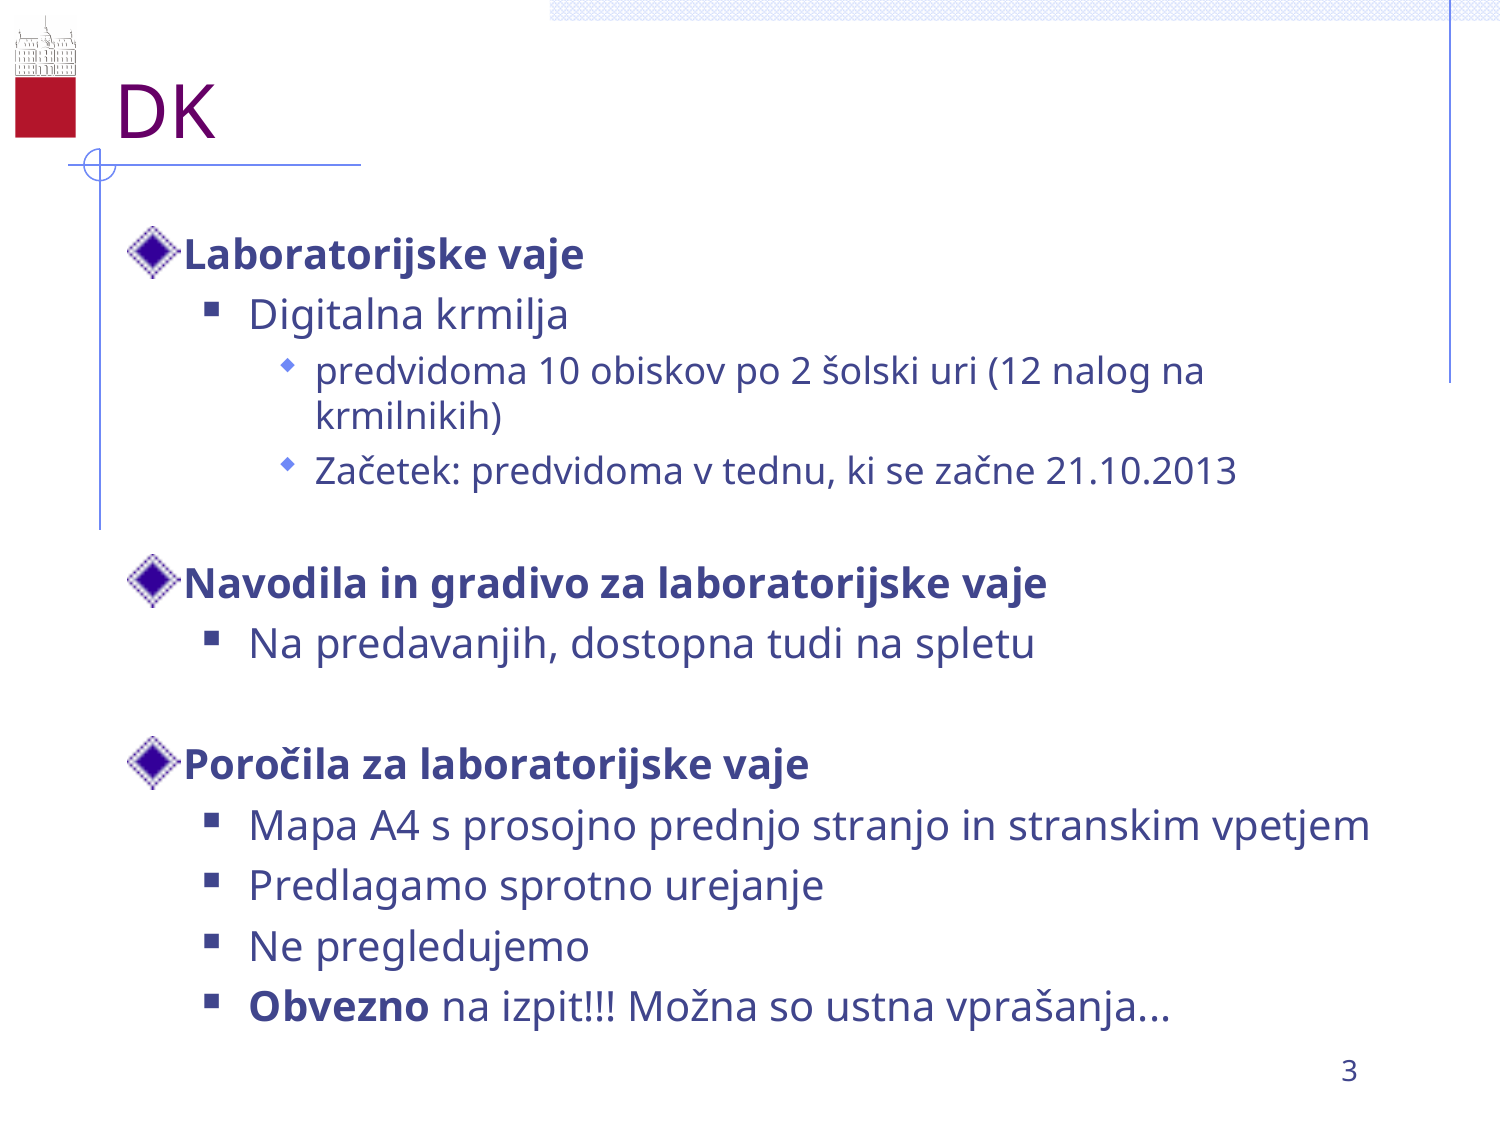

DK
# Laboratorijske vaje
Digitalna krmilja
predvidoma 10 obiskov po 2 šolski uri (12 nalog na krmilnikih)
Začetek: predvidoma v tednu, ki se začne 21.10.2013
Navodila in gradivo za laboratorijske vaje
Na predavanjih, dostopna tudi na spletu
Poročila za laboratorijske vaje
Mapa A4 s prosojno prednjo stranjo in stranskim vpetjem
Predlagamo sprotno urejanje
Ne pregledujemo
Obvezno na izpit!!! Možna so ustna vprašanja...